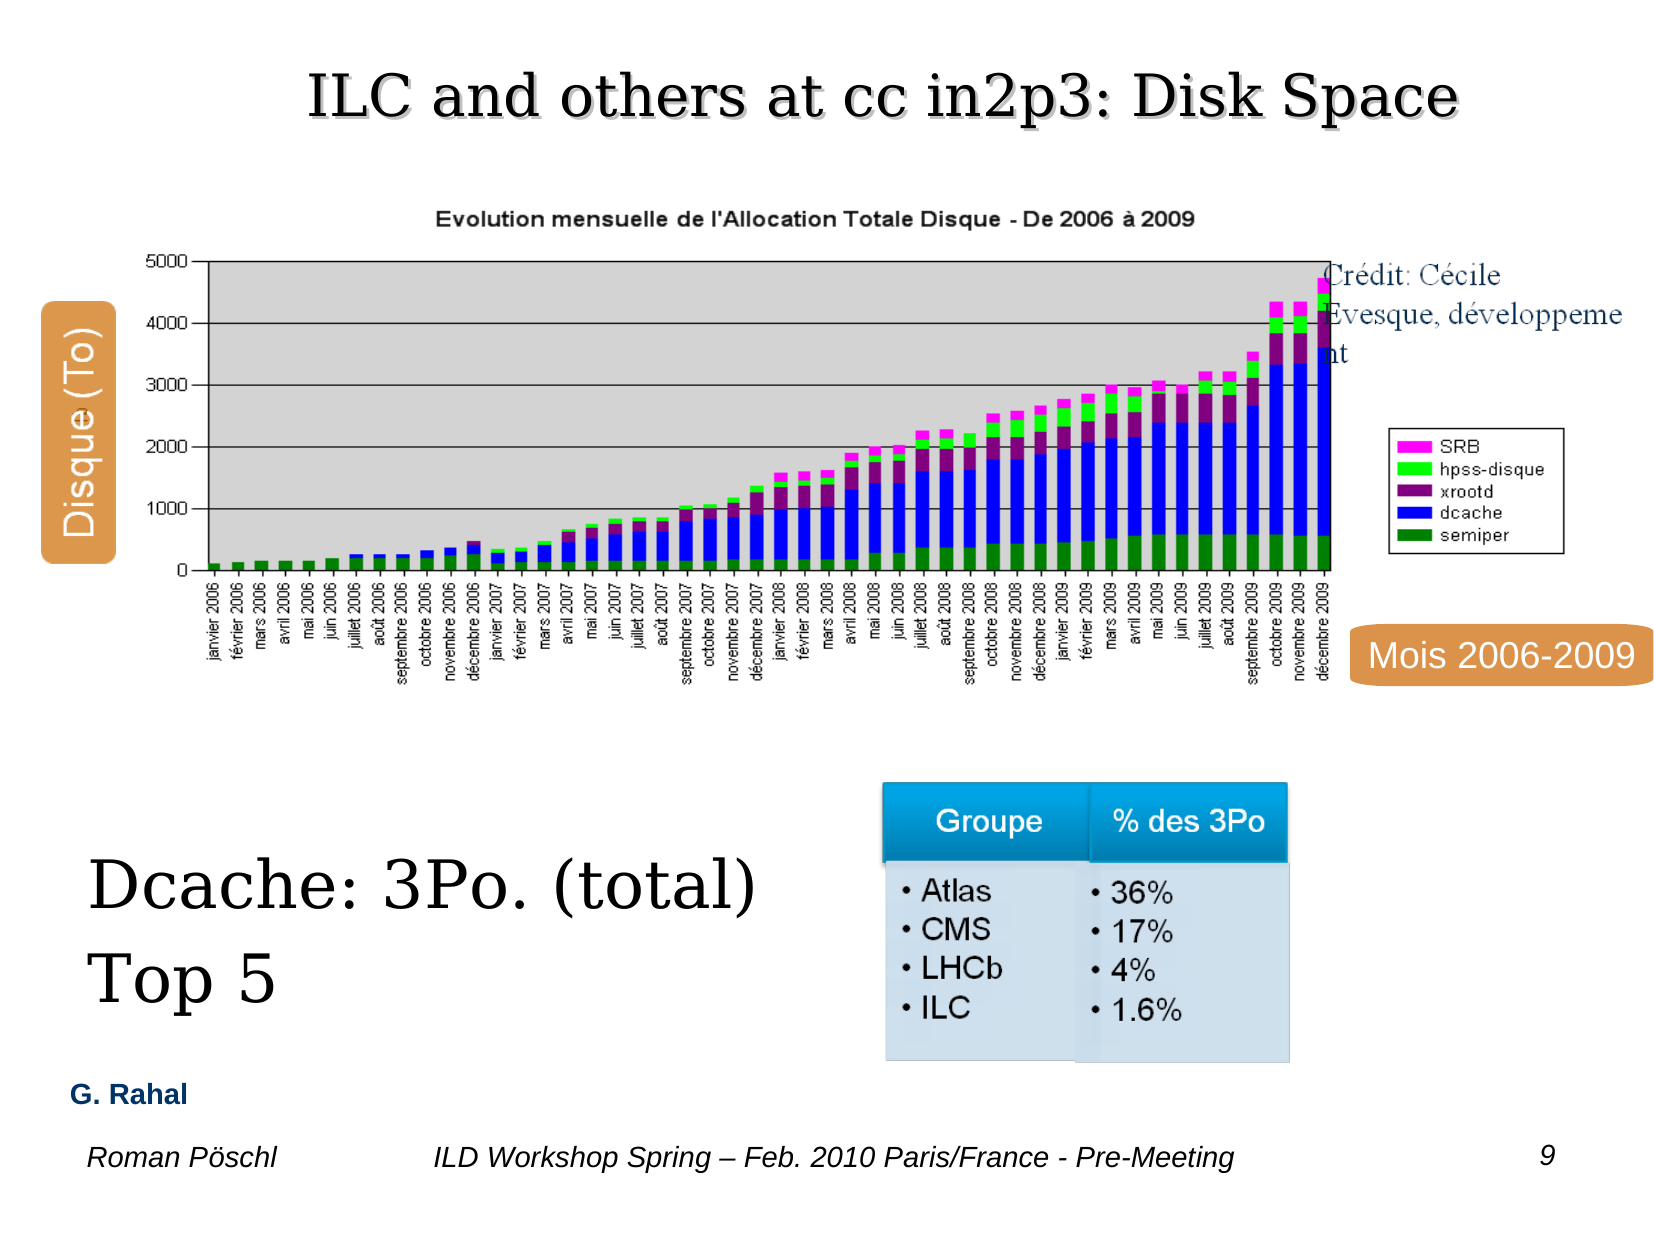

# ILC and others at cc in2p3: Disk Space
Mois 2006-2009
Dcache: 3Po. (total)
Top 5
G. Rahal
18/1/2010